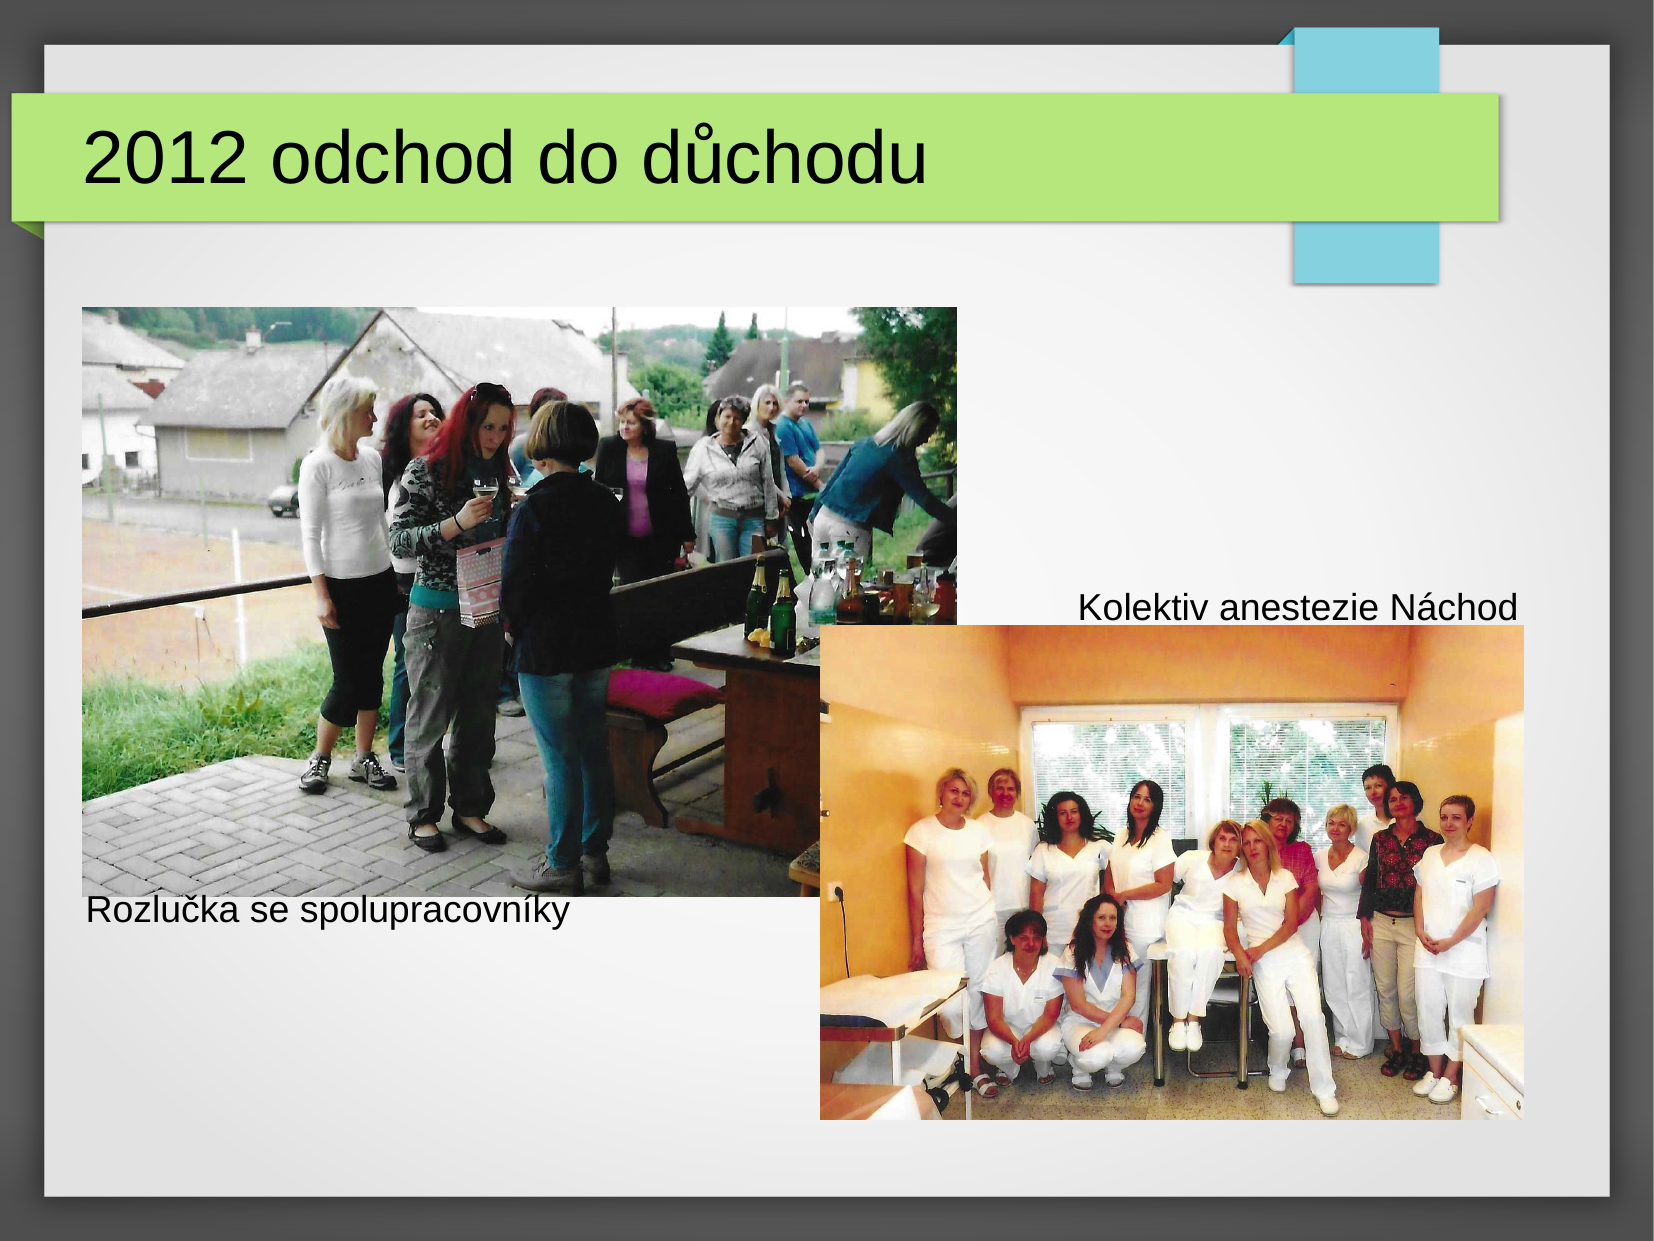

# 2012 odchod do důchodu
Kolektiv anestezie Náchod
Rozlučka se spolupracovníky